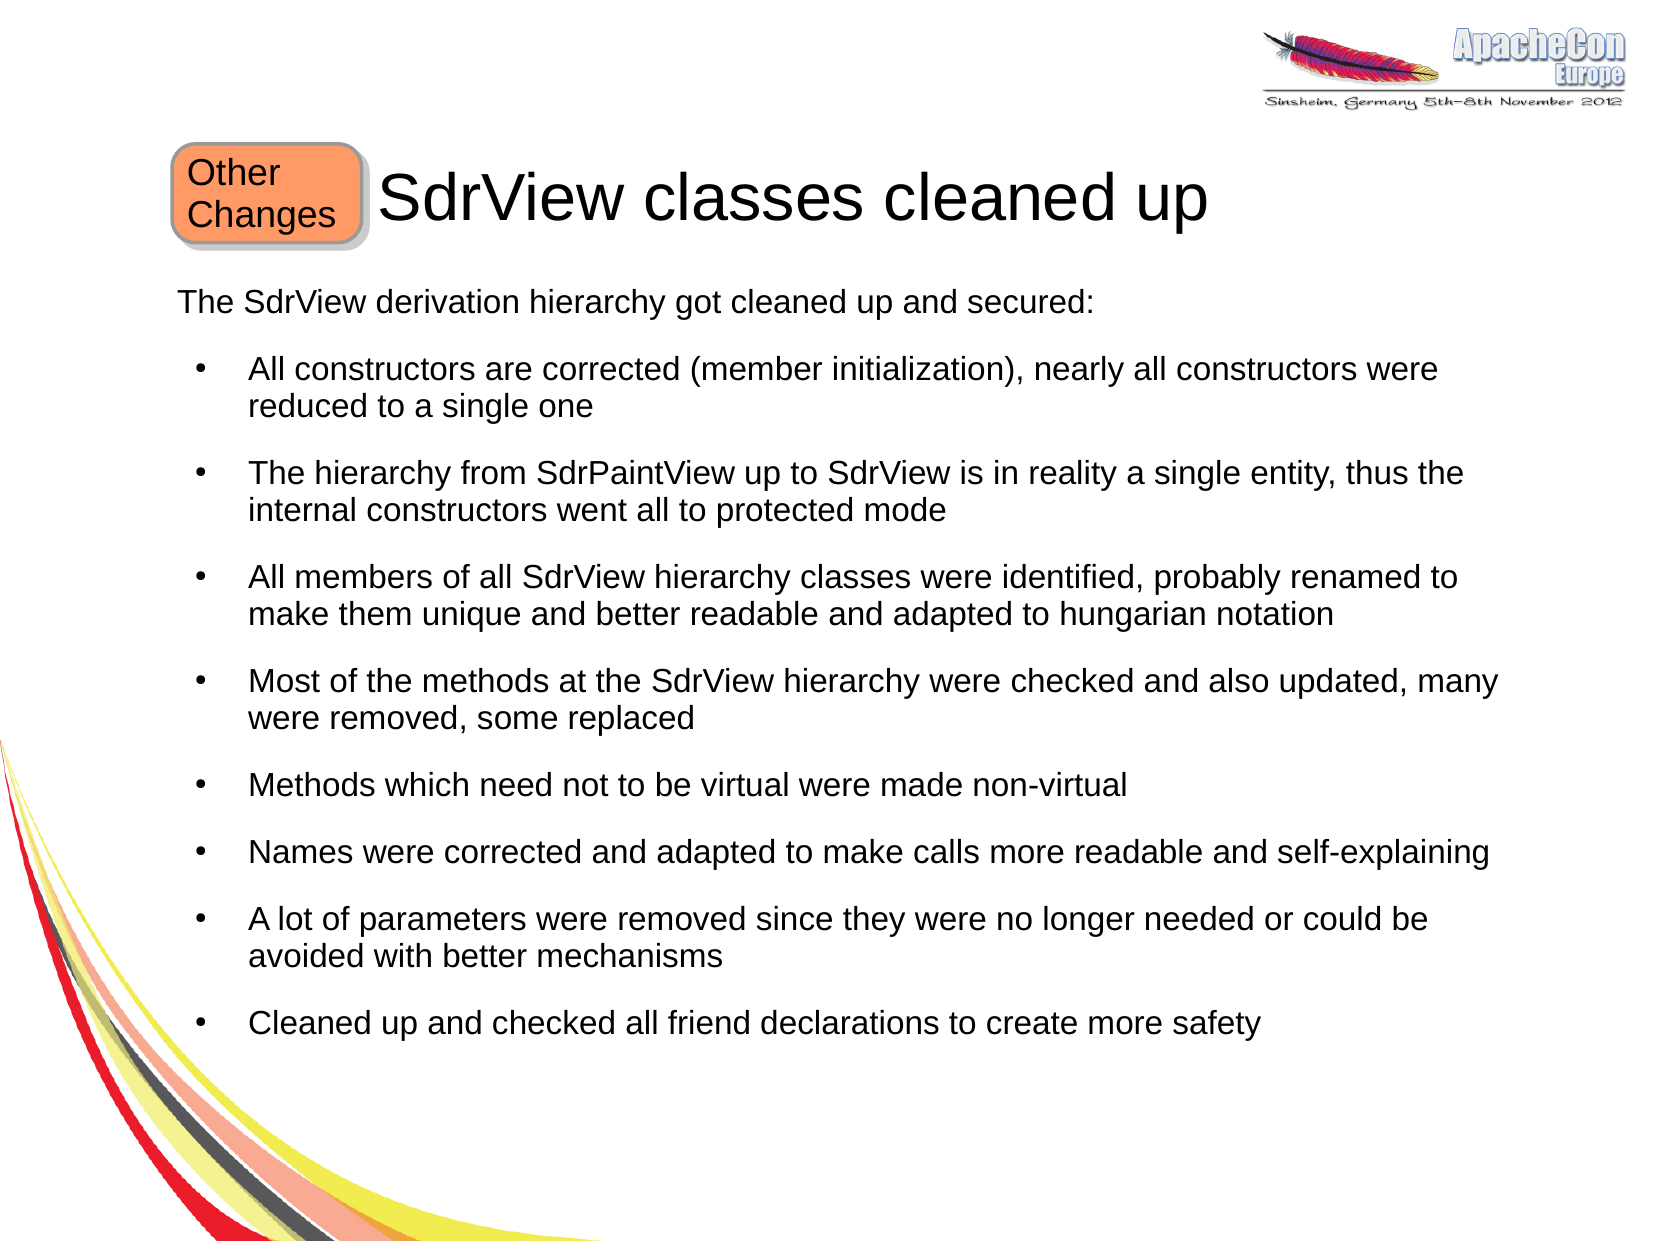

Other
Changes
SdrView classes cleaned up
# The SdrView derivation hierarchy got cleaned up and secured:
All constructors are corrected (member initialization), nearly all constructors were reduced to a single one
The hierarchy from SdrPaintView up to SdrView is in reality a single entity, thus the internal constructors went all to protected mode
All members of all SdrView hierarchy classes were identified, probably renamed to make them unique and better readable and adapted to hungarian notation
Most of the methods at the SdrView hierarchy were checked and also updated, many were removed, some replaced
Methods which need not to be virtual were made non-virtual
Names were corrected and adapted to make calls more readable and self-explaining
A lot of parameters were removed since they were no longer needed or could be avoided with better mechanisms
Cleaned up and checked all friend declarations to create more safety